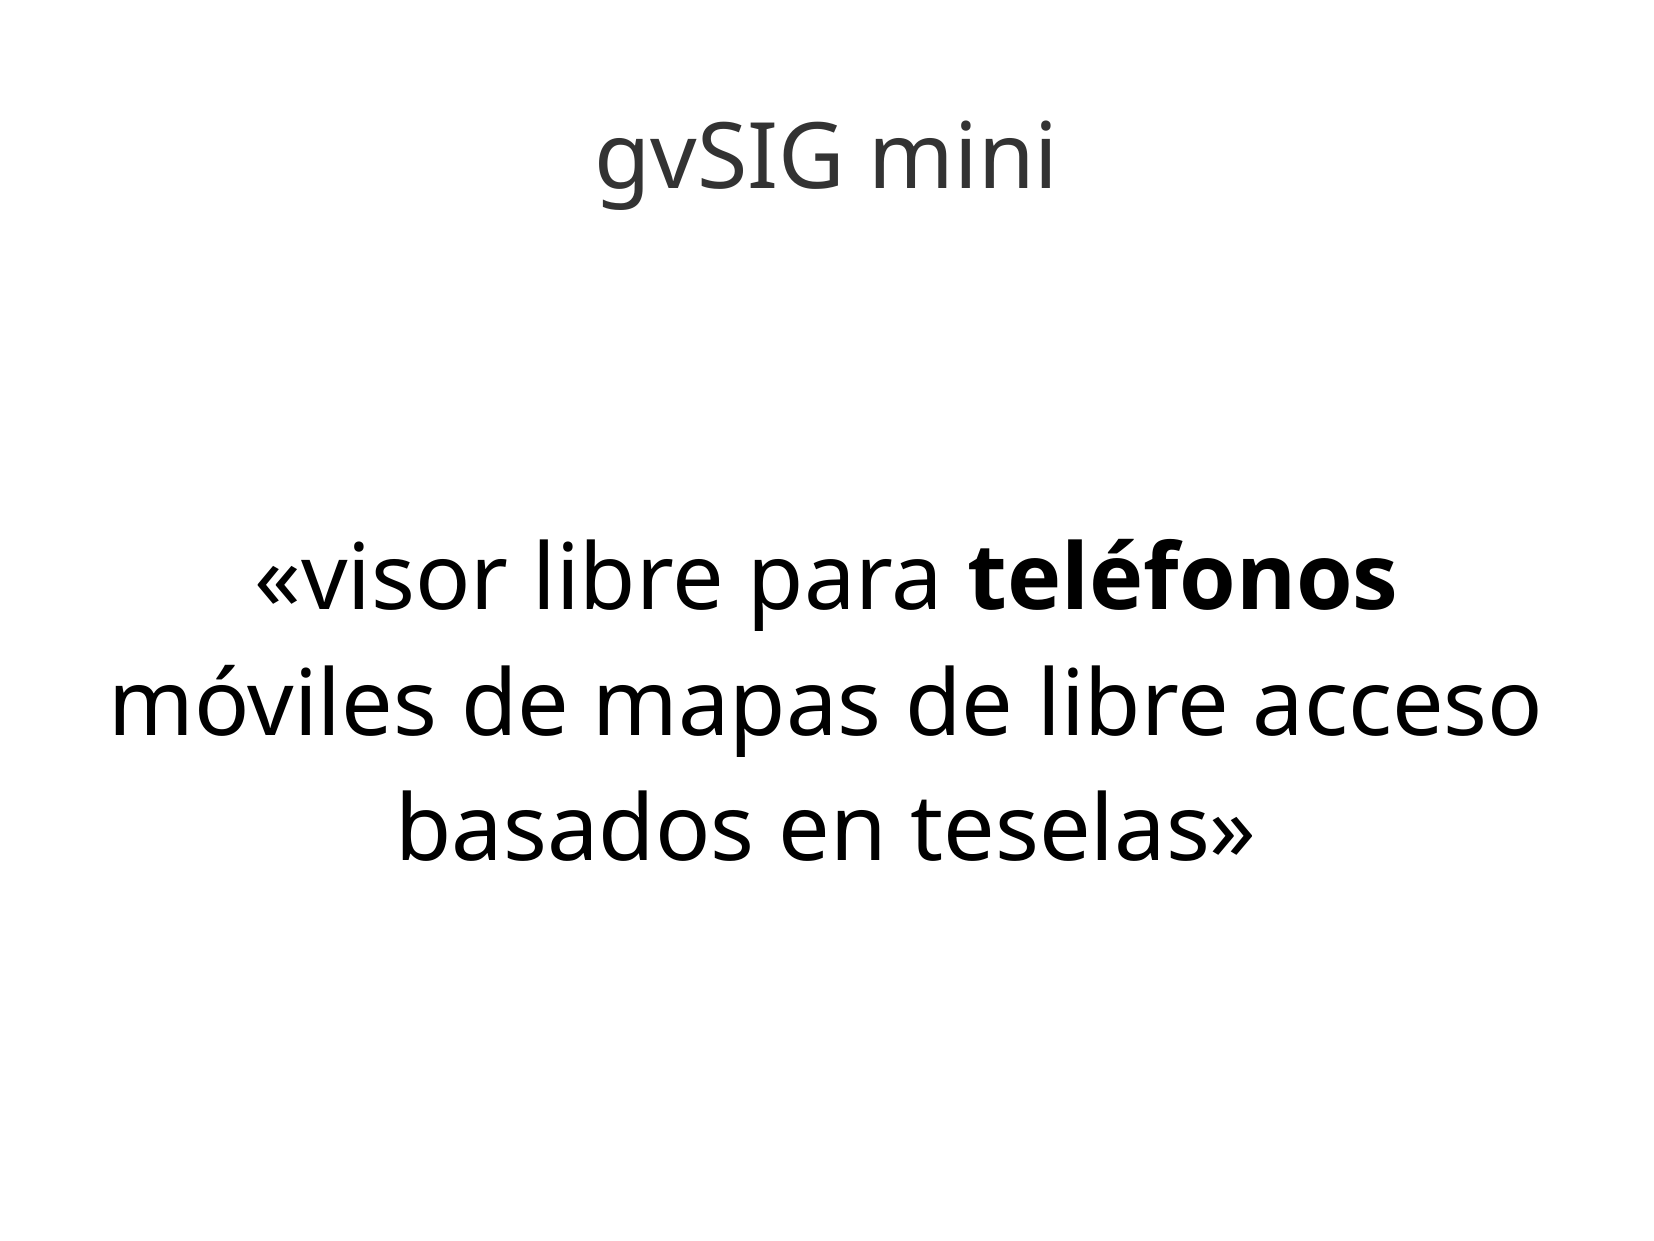

# gvSIG mini
«visor libre para teléfonos móviles de mapas de libre acceso basados en teselas»